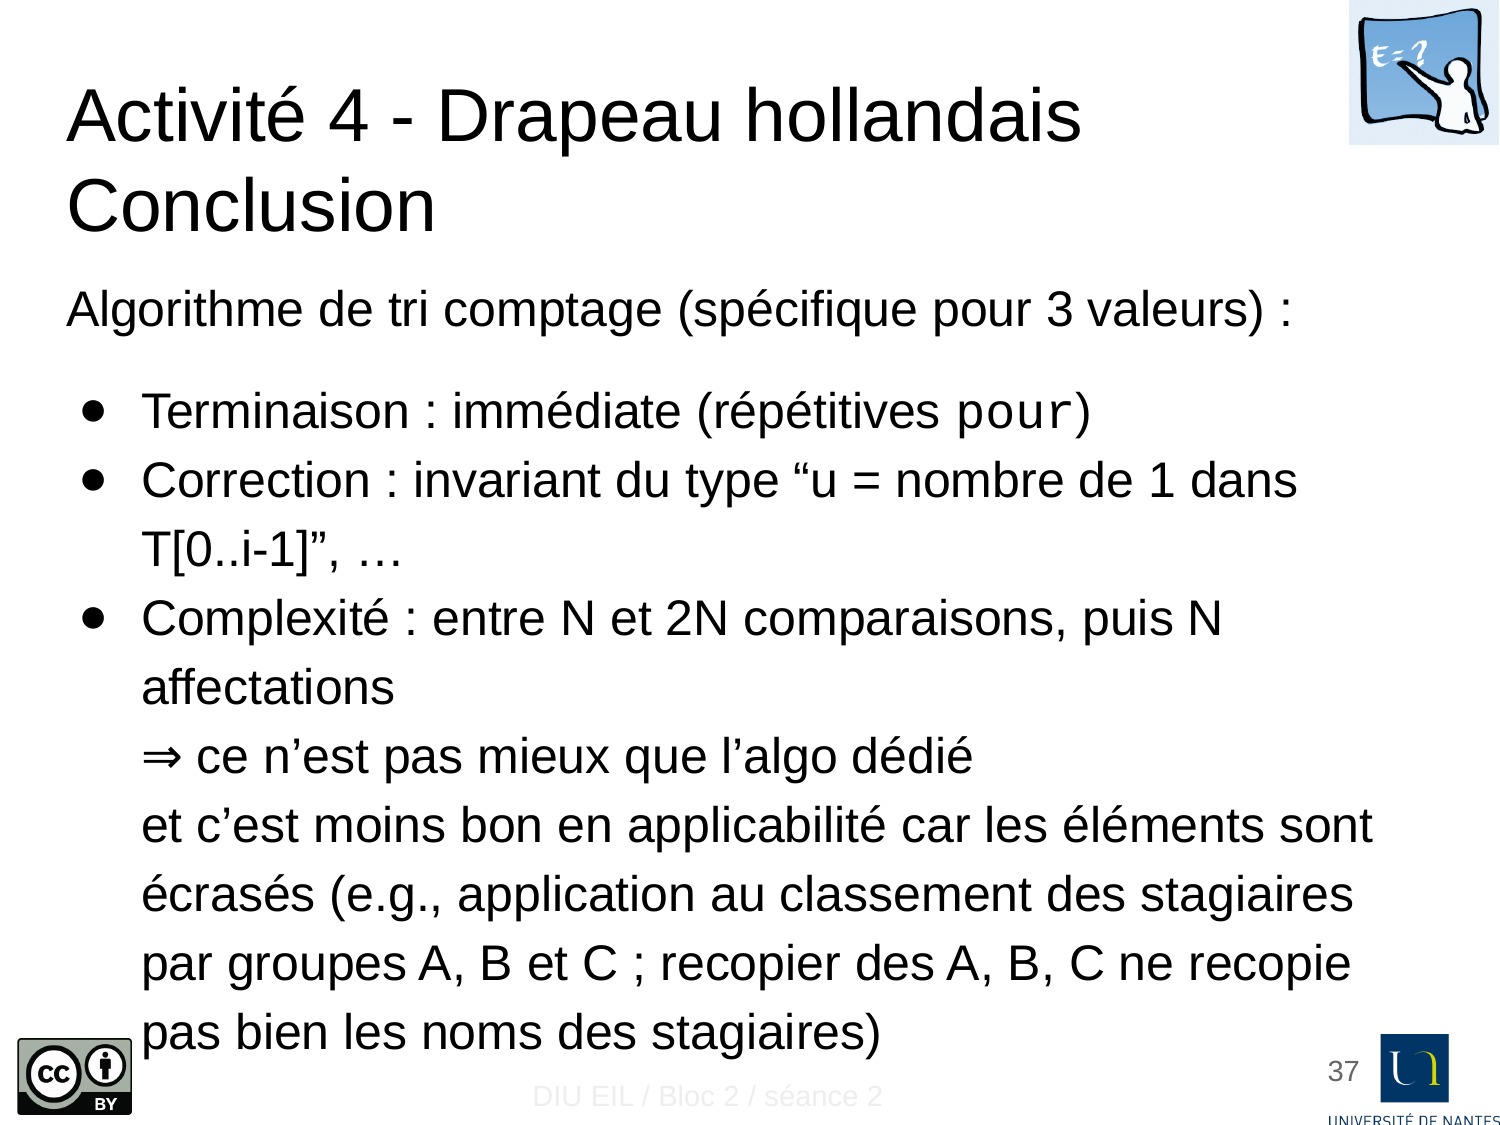

# Activité 4 - Drapeau hollandais Conclusion
Algorithme de tri comptage (spécifique pour 3 valeurs) :
Terminaison : immédiate (répétitives pour)
Correction : invariant du type “u = nombre de 1 dans T[0..i-1]”, …
Complexité : entre N et 2N comparaisons, puis N affectations
⇒ ce n’est pas mieux que l’algo dédié
et c’est moins bon en applicabilité car les éléments sont écrasés (e.g., application au classement des stagiaires par groupes A, B et C ; recopier des A, B, C ne recopie pas bien les noms des stagiaires)